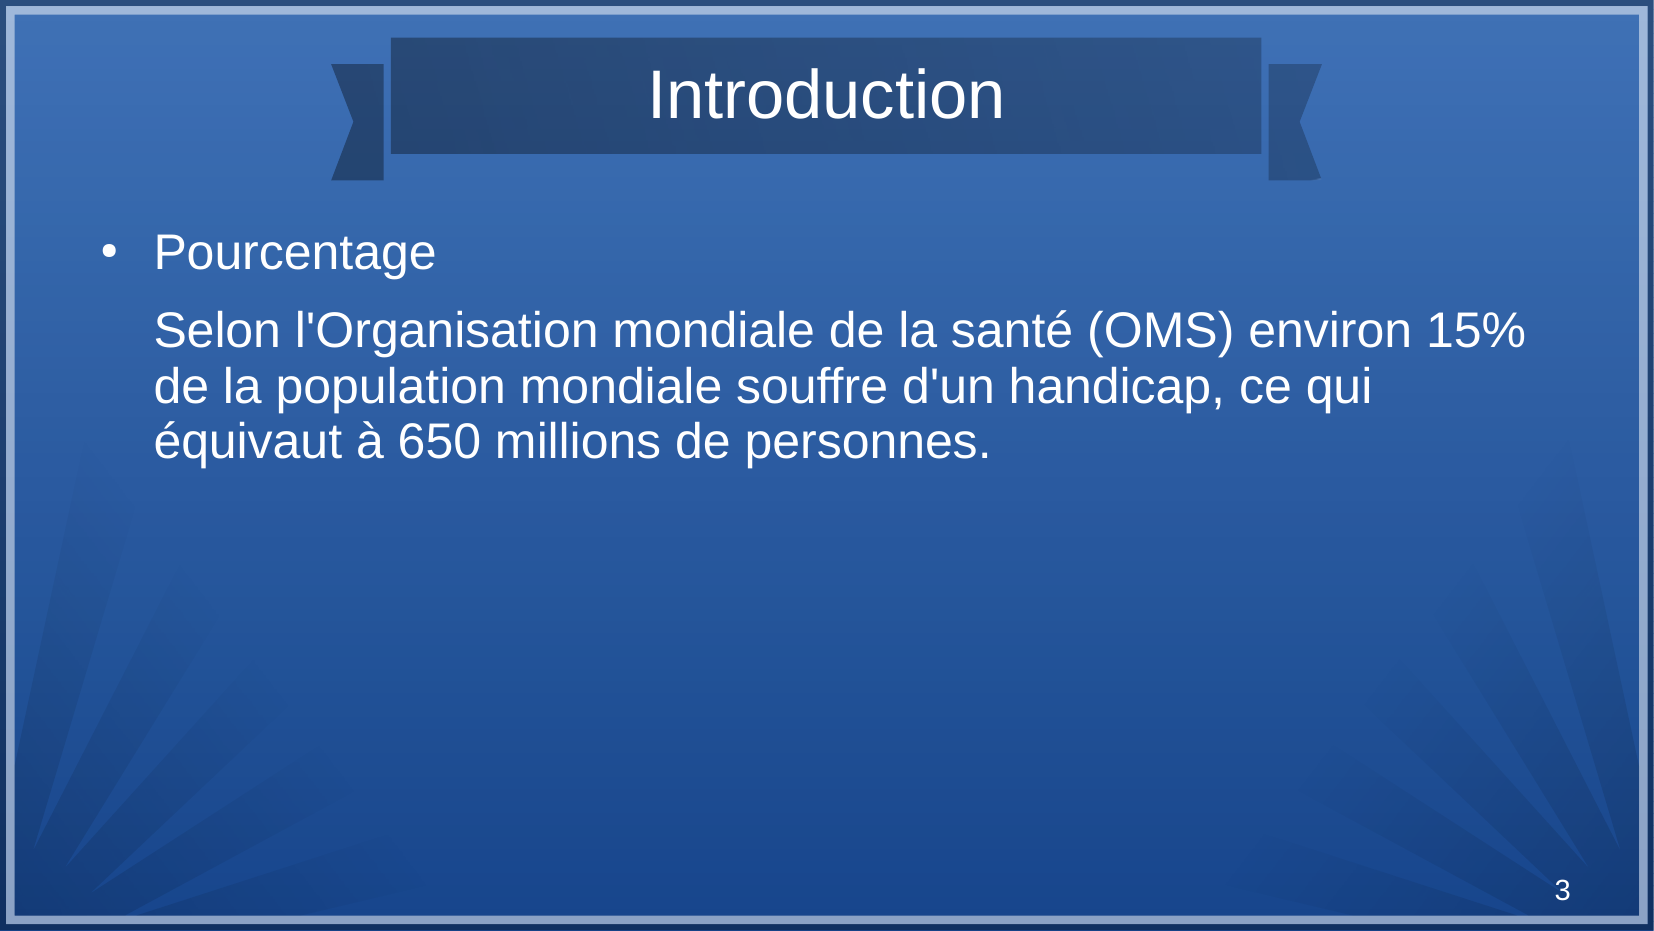

# Introduction
Pourcentage
Selon l'Organisation mondiale de la santé (OMS) environ 15% de la population mondiale souffre d'un handicap, ce qui équivaut à 650 millions de personnes.
3